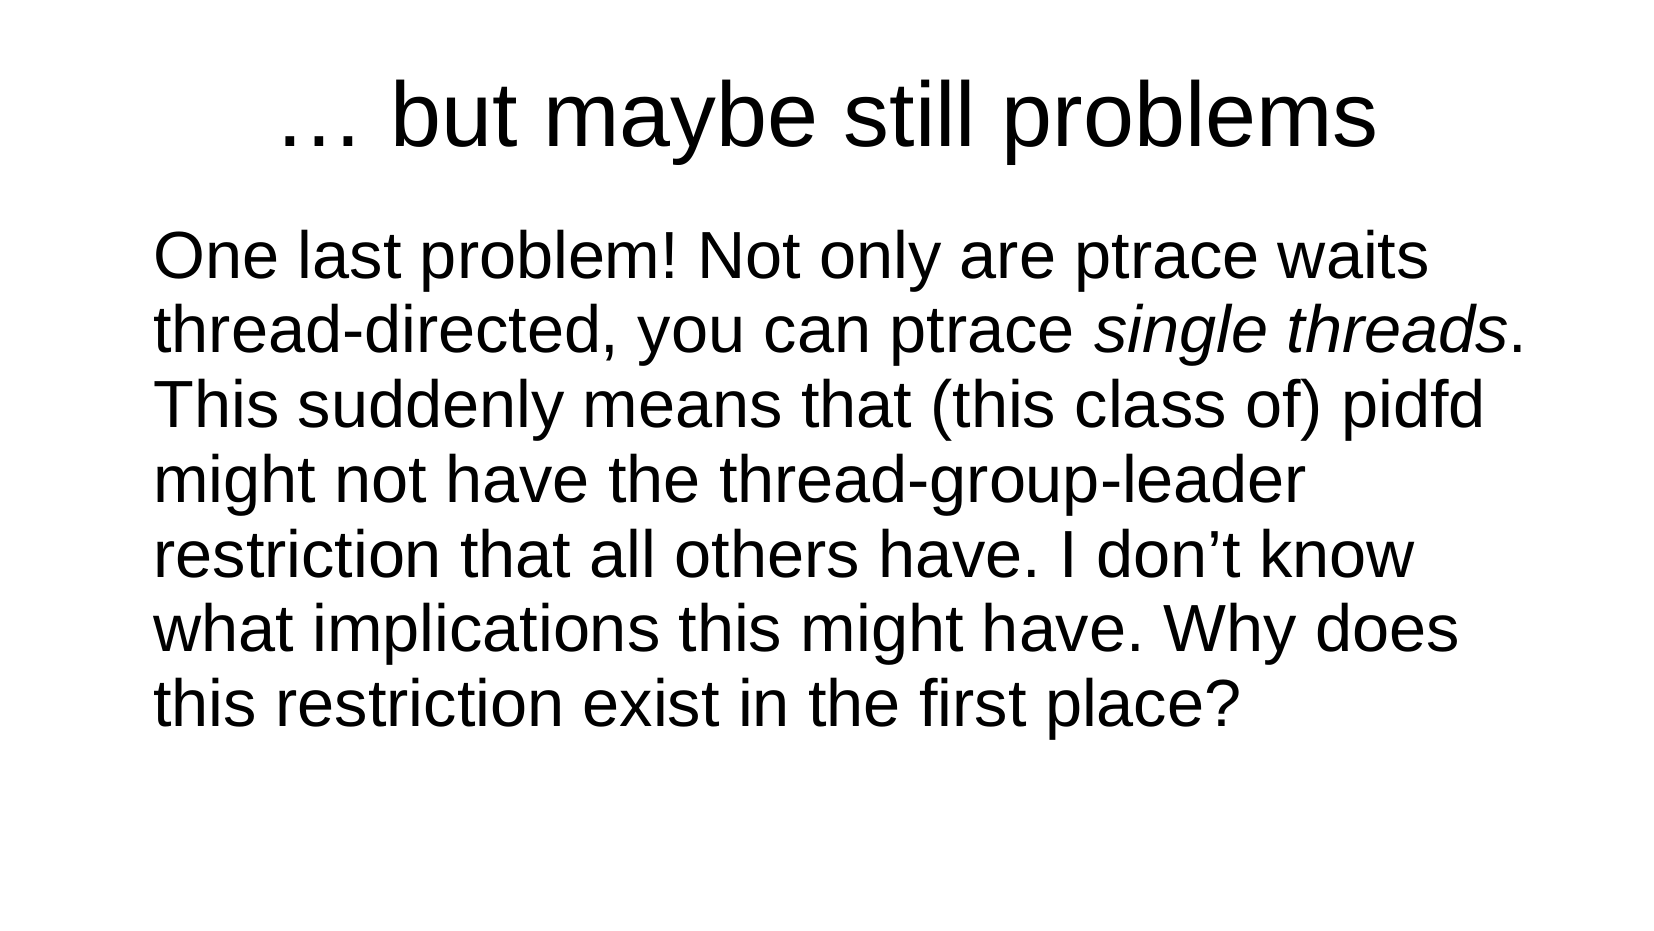

# … but maybe still problems
One last problem! Not only are ptrace waits thread-directed, you can ptrace single threads. This suddenly means that (this class of) pidfd might not have the thread-group-leader restriction that all others have. I don’t know what implications this might have. Why does this restriction exist in the first place?